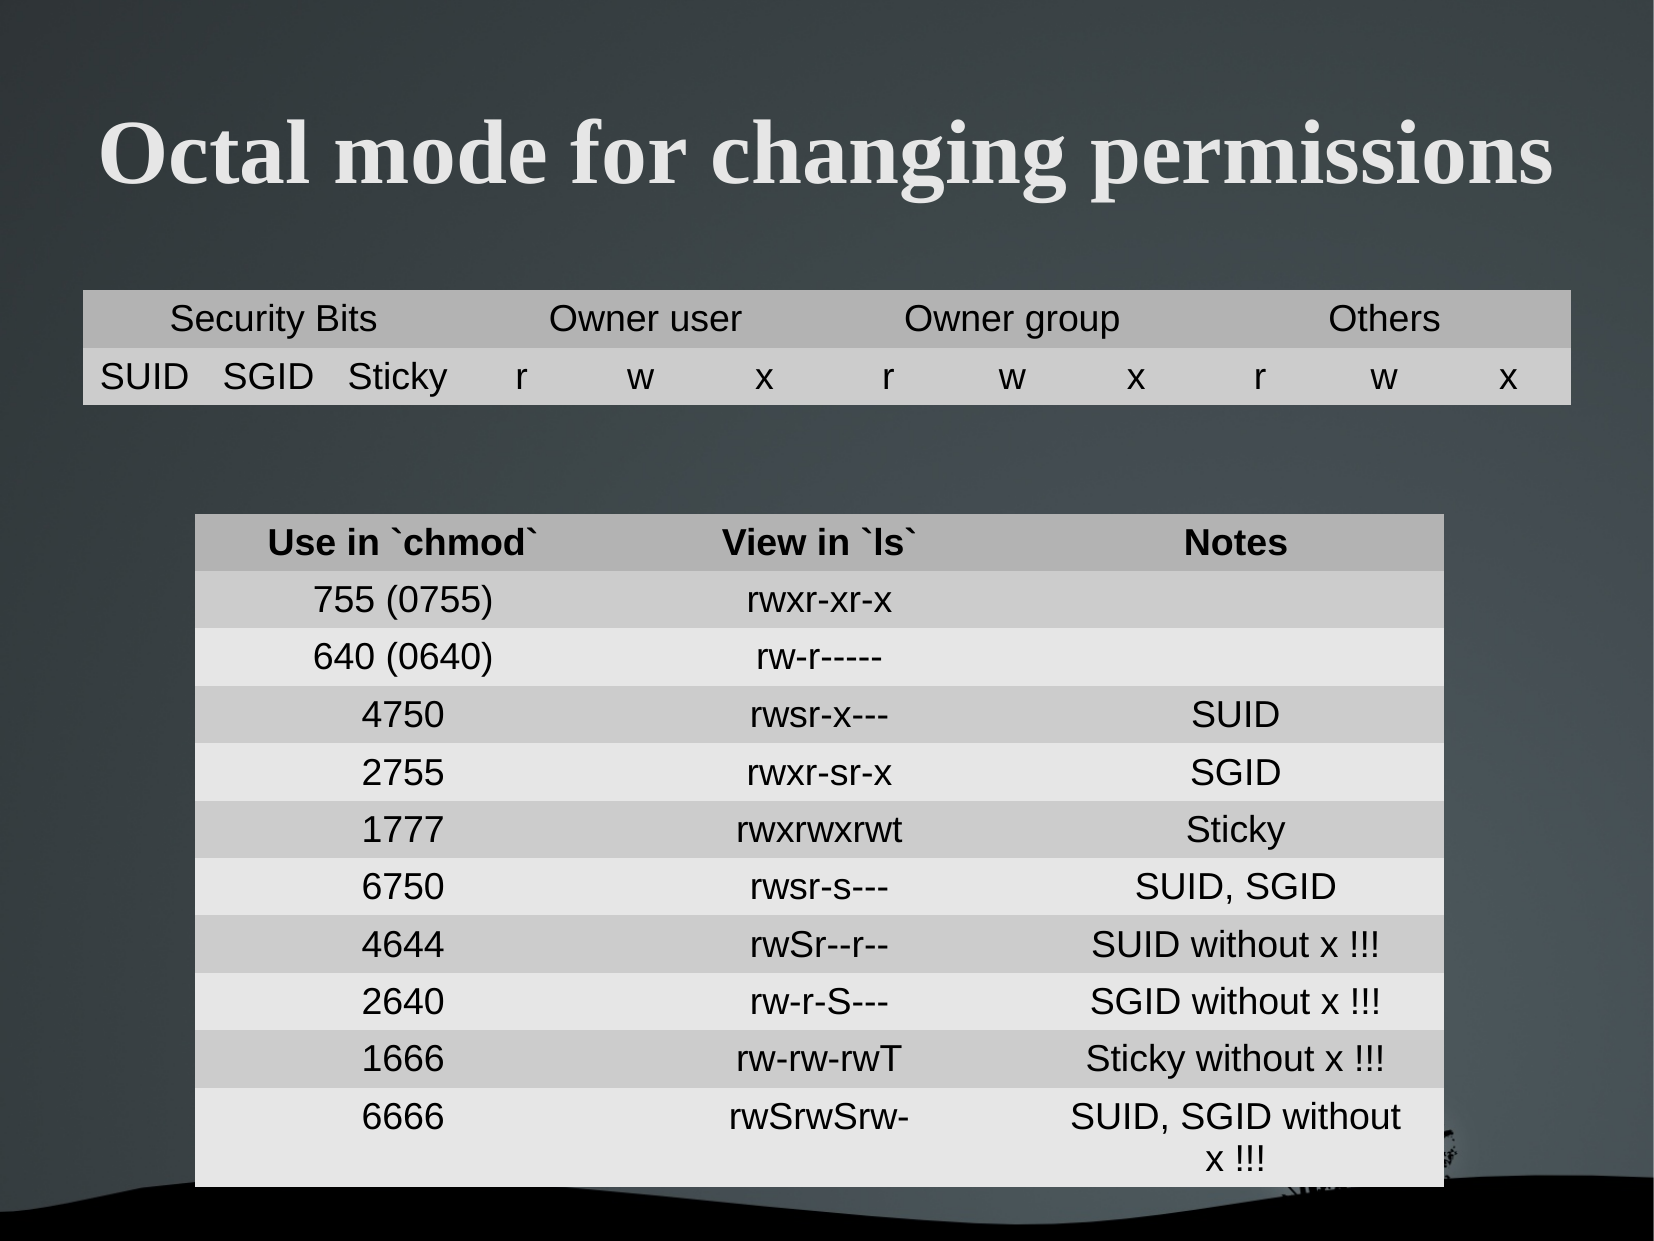

# Octal mode for changing permissions
| Security Bits | | | Owner user | | | Owner group | | | Others | | |
| --- | --- | --- | --- | --- | --- | --- | --- | --- | --- | --- | --- |
| SUID | SGID | Sticky | r | w | x | r | w | x | r | w | x |
| Use in `chmod` | View in `ls` | Notes |
| --- | --- | --- |
| 755 (0755) | rwxr-xr-x | |
| 640 (0640) | rw-r----- | |
| 4750 | rwsr-x--- | SUID |
| 2755 | rwxr-sr-x | SGID |
| 1777 | rwxrwxrwt | Sticky |
| 6750 | rwsr-s--- | SUID, SGID |
| 4644 | rwSr--r-- | SUID without x !!! |
| 2640 | rw-r-S--- | SGID without x !!! |
| 1666 | rw-rw-rwT | Sticky without x !!! |
| 6666 | rwSrwSrw- | SUID, SGID without x !!! |